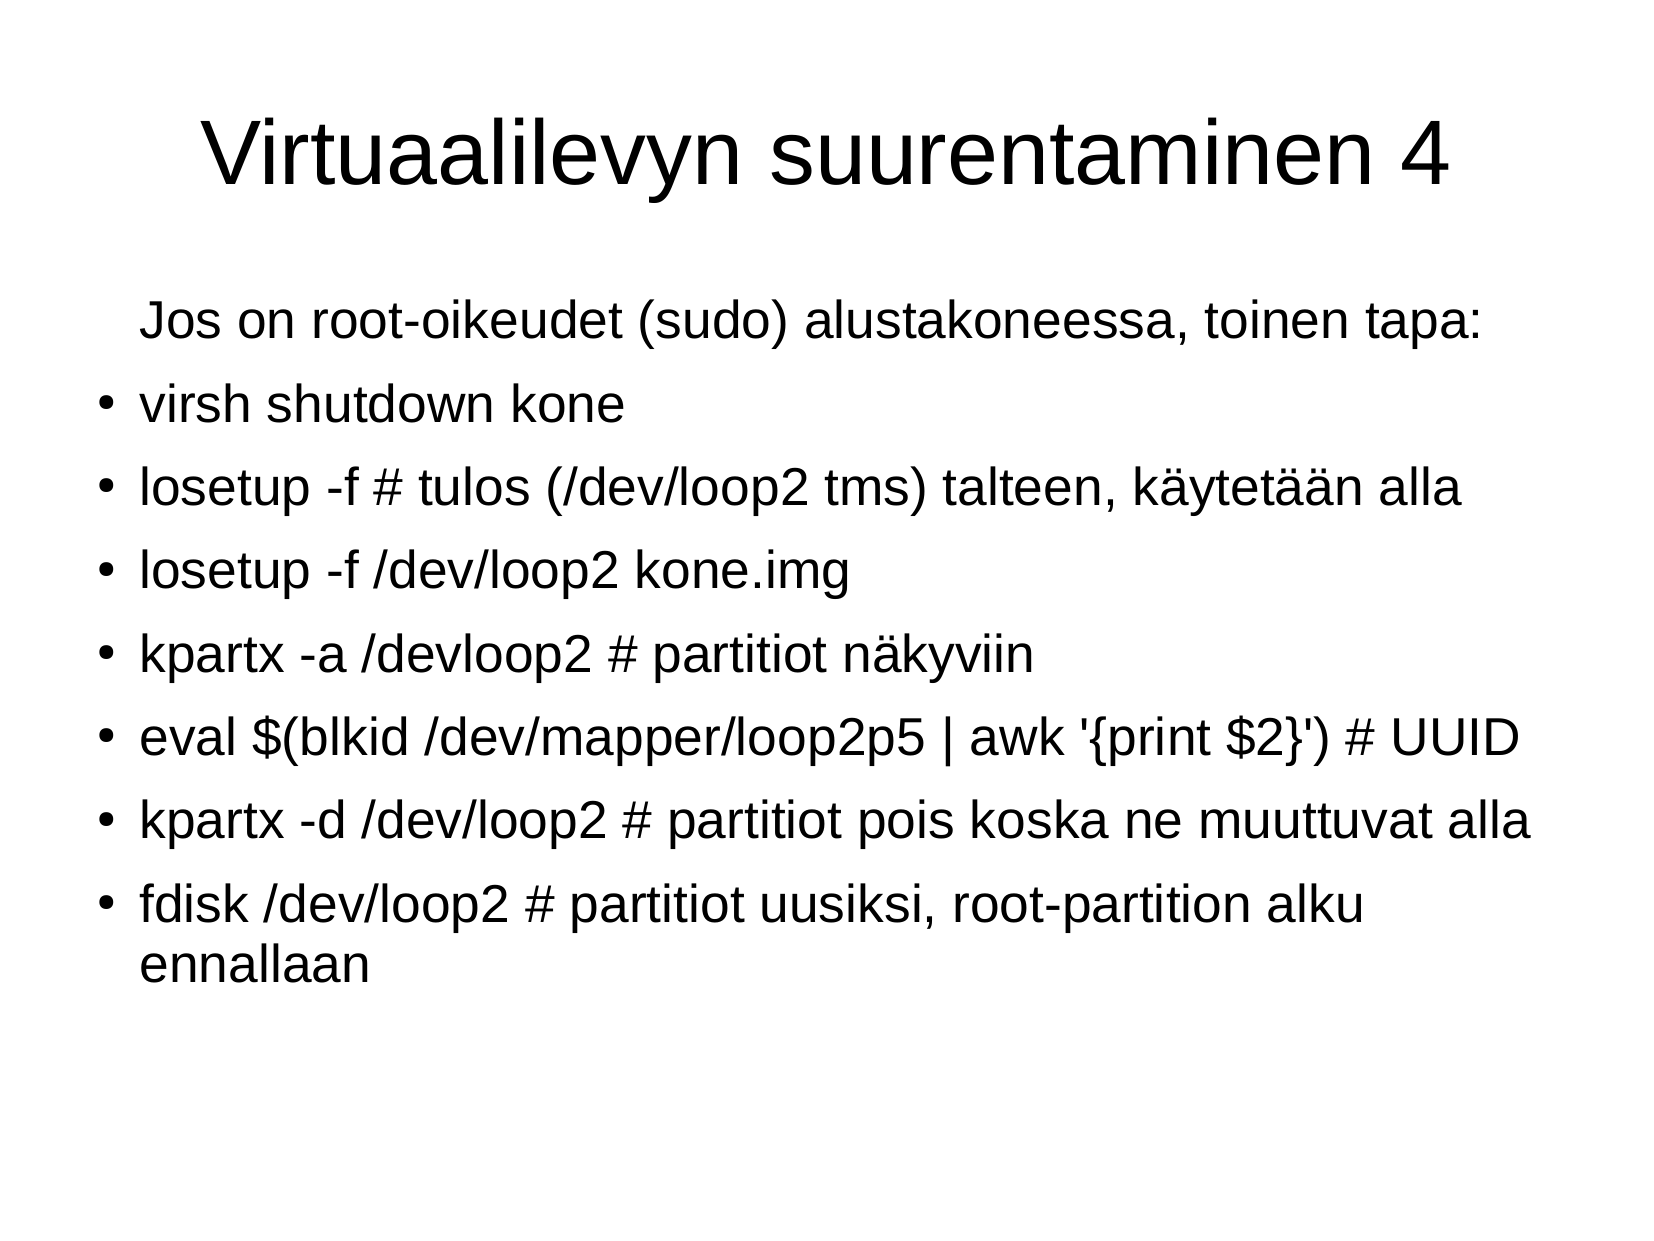

# Virtuaalilevyn suurentaminen 4
Jos on root-oikeudet (sudo) alustakoneessa, toinen tapa:
virsh shutdown kone
losetup -f # tulos (/dev/loop2 tms) talteen, käytetään alla
losetup -f /dev/loop2 kone.img
kpartx -a /devloop2 # partitiot näkyviin
eval $(blkid /dev/mapper/loop2p5 | awk '{print $2}') # UUID
kpartx -d /dev/loop2 # partitiot pois koska ne muuttuvat alla
fdisk /dev/loop2 # partitiot uusiksi, root-partition alku ennallaan